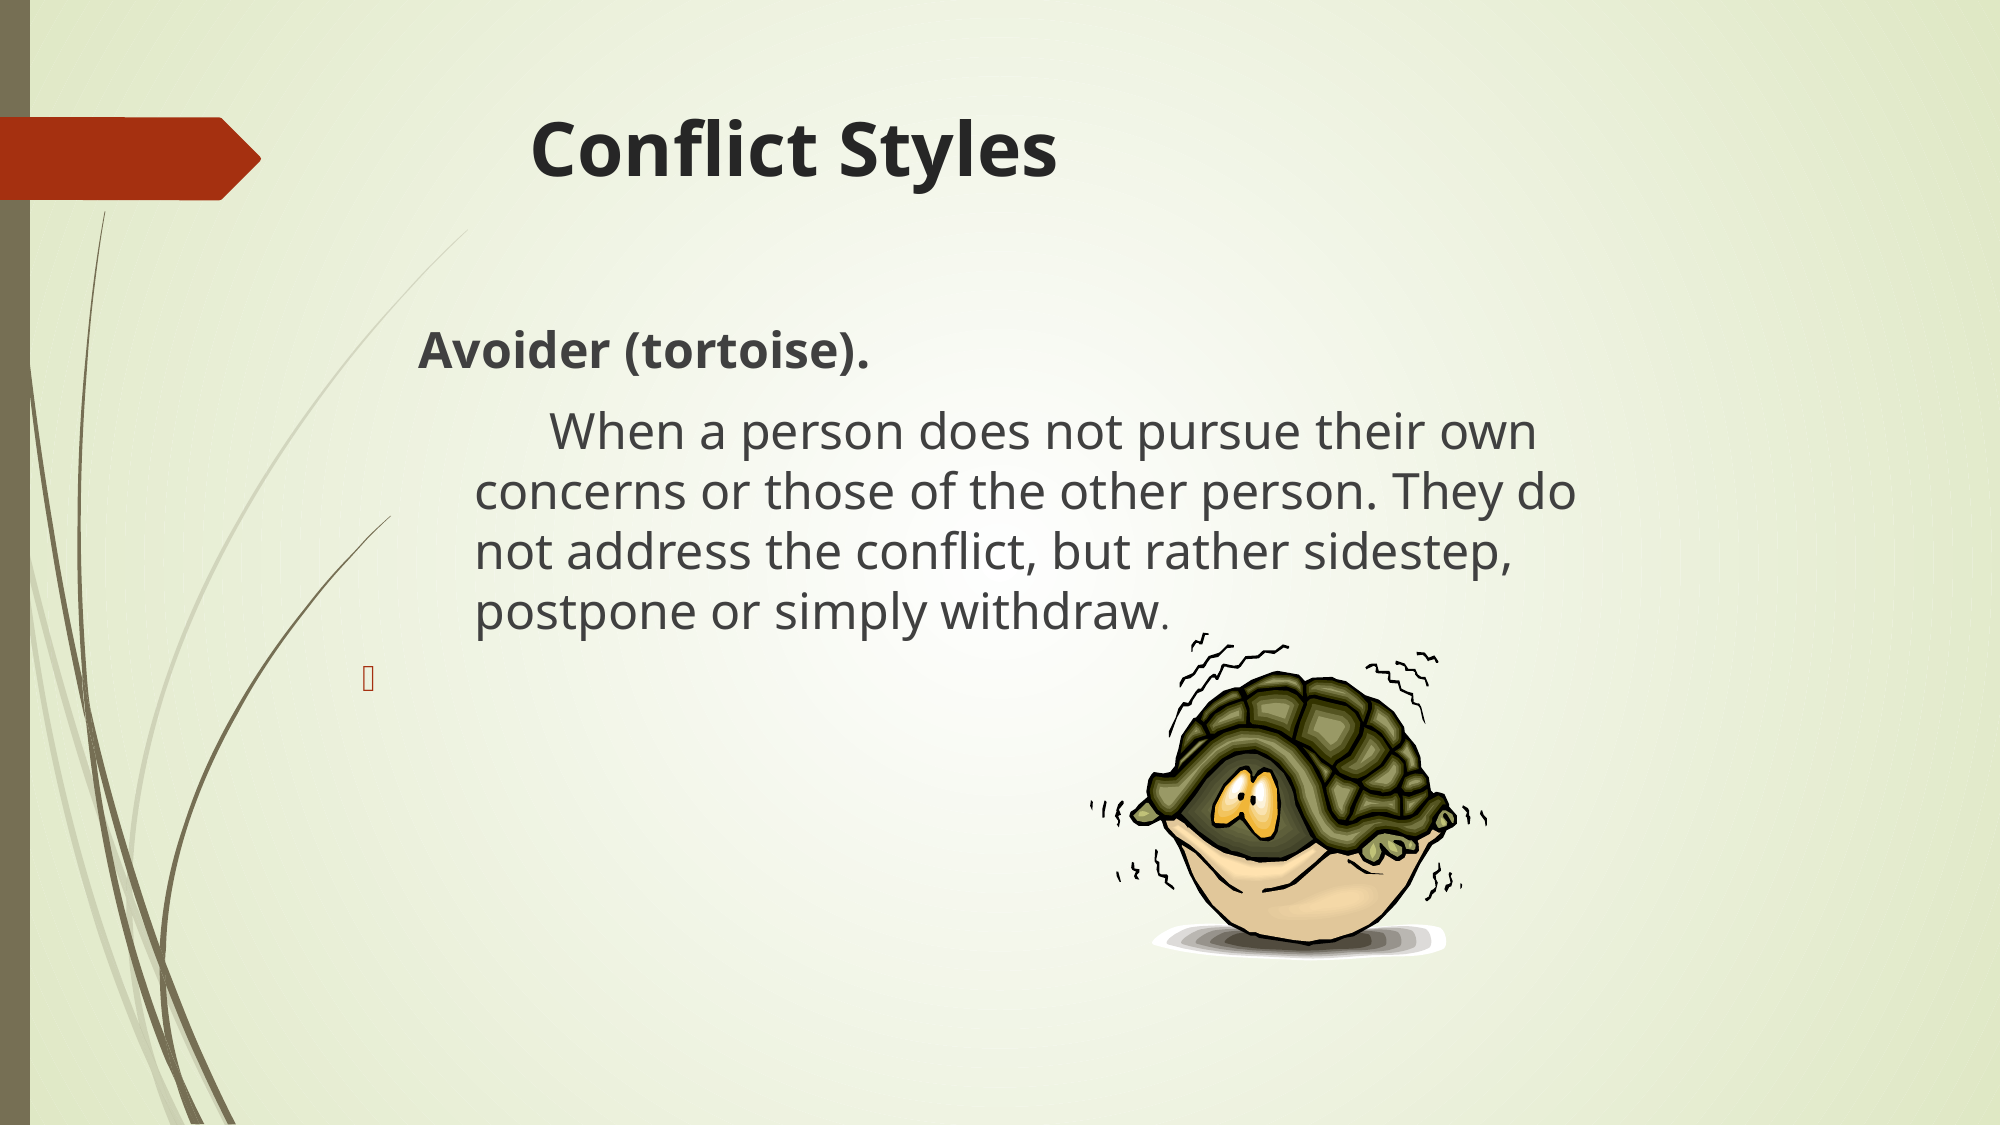

# Conflict Styles
Avoider (tortoise).
	When a person does not pursue their own concerns or those of the other person. They do not address the conflict, but rather sidestep, postpone or simply withdraw.